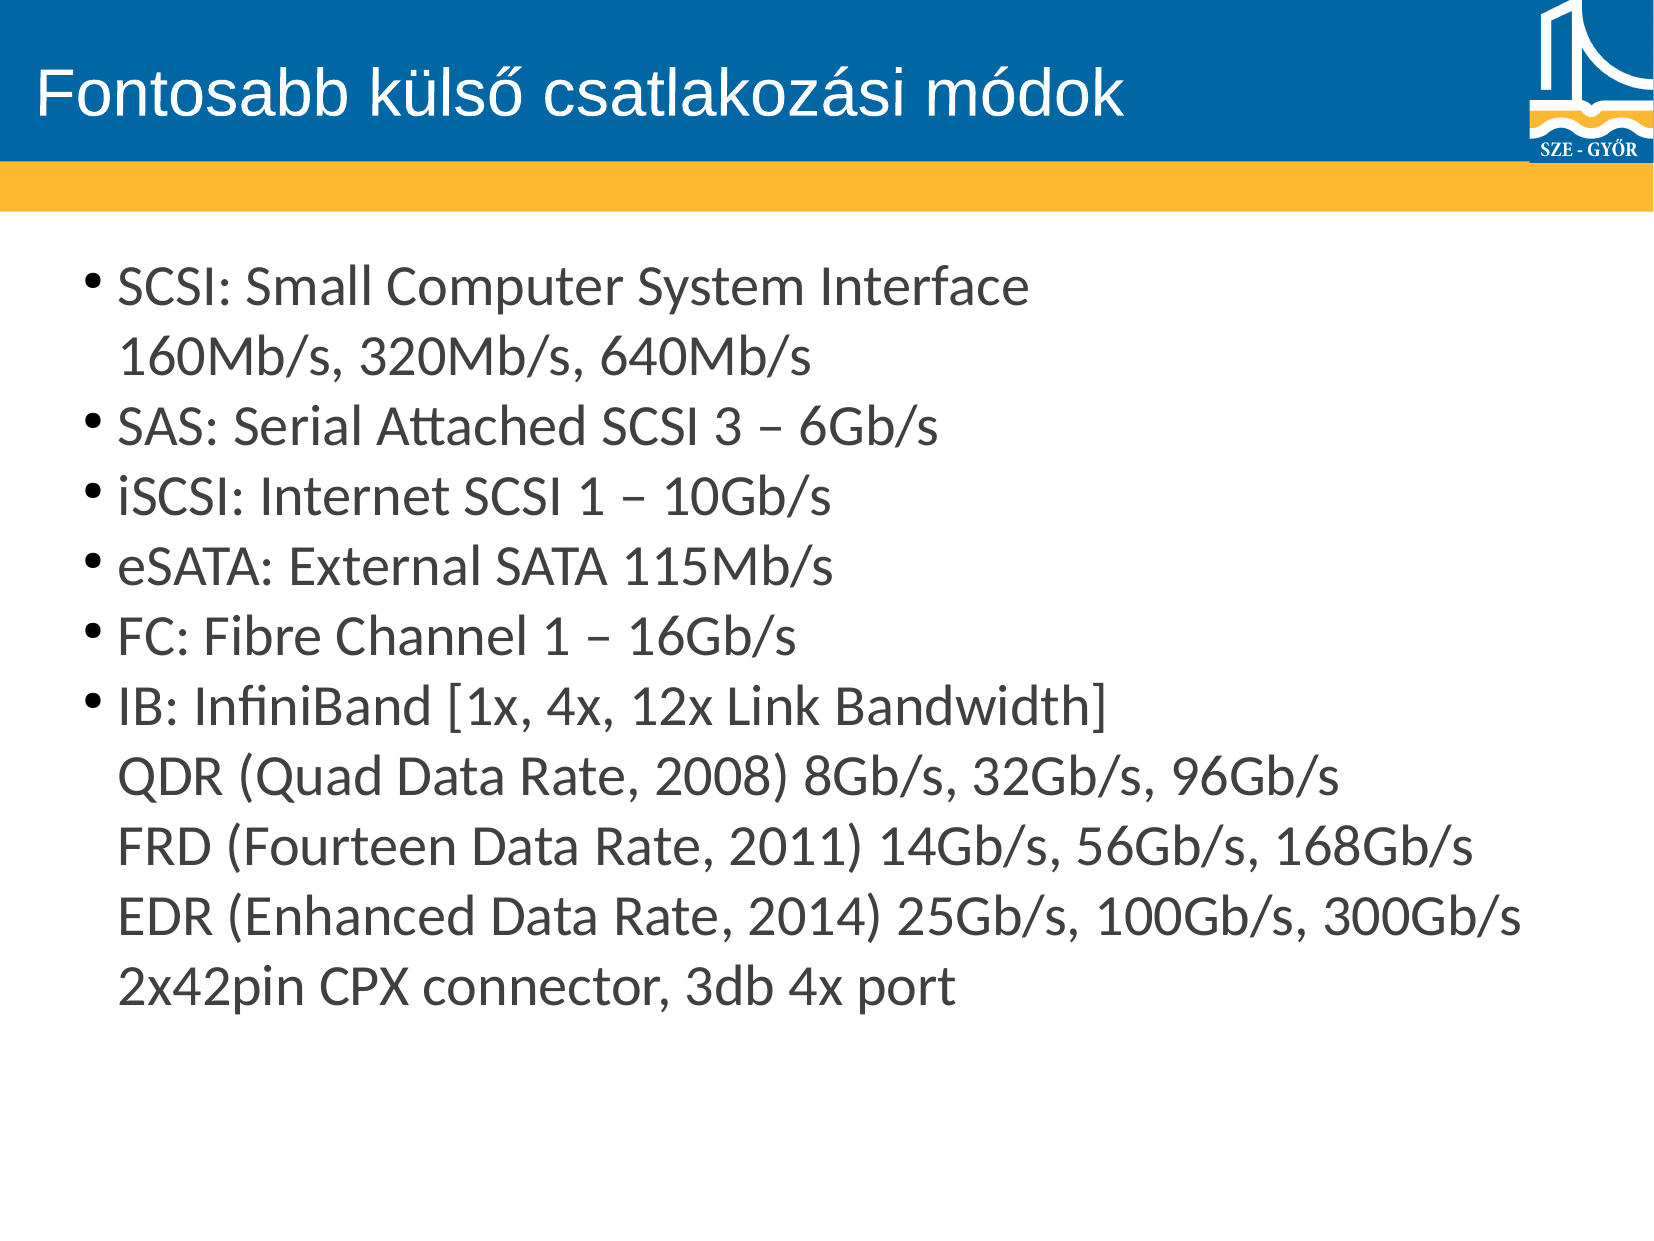

Fontosabb külső csatlakozási módok
SCSI: Small Computer System Interface
160Mb/s, 320Mb/s, 640Mb/s
SAS: Serial Attached SCSI 3 – 6Gb/s
iSCSI: Internet SCSI 1 – 10Gb/s
eSATA: External SATA 115Mb/s
FC: Fibre Channel 1 – 16Gb/s
IB: InfiniBand [1x, 4x, 12x Link Bandwidth]
QDR (Quad Data Rate, 2008) 8Gb/s, 32Gb/s, 96Gb/s
FRD (Fourteen Data Rate, 2011) 14Gb/s, 56Gb/s, 168Gb/s
EDR (Enhanced Data Rate, 2014) 25Gb/s, 100Gb/s, 300Gb/s 2x42pin CPX connector, 3db 4x port